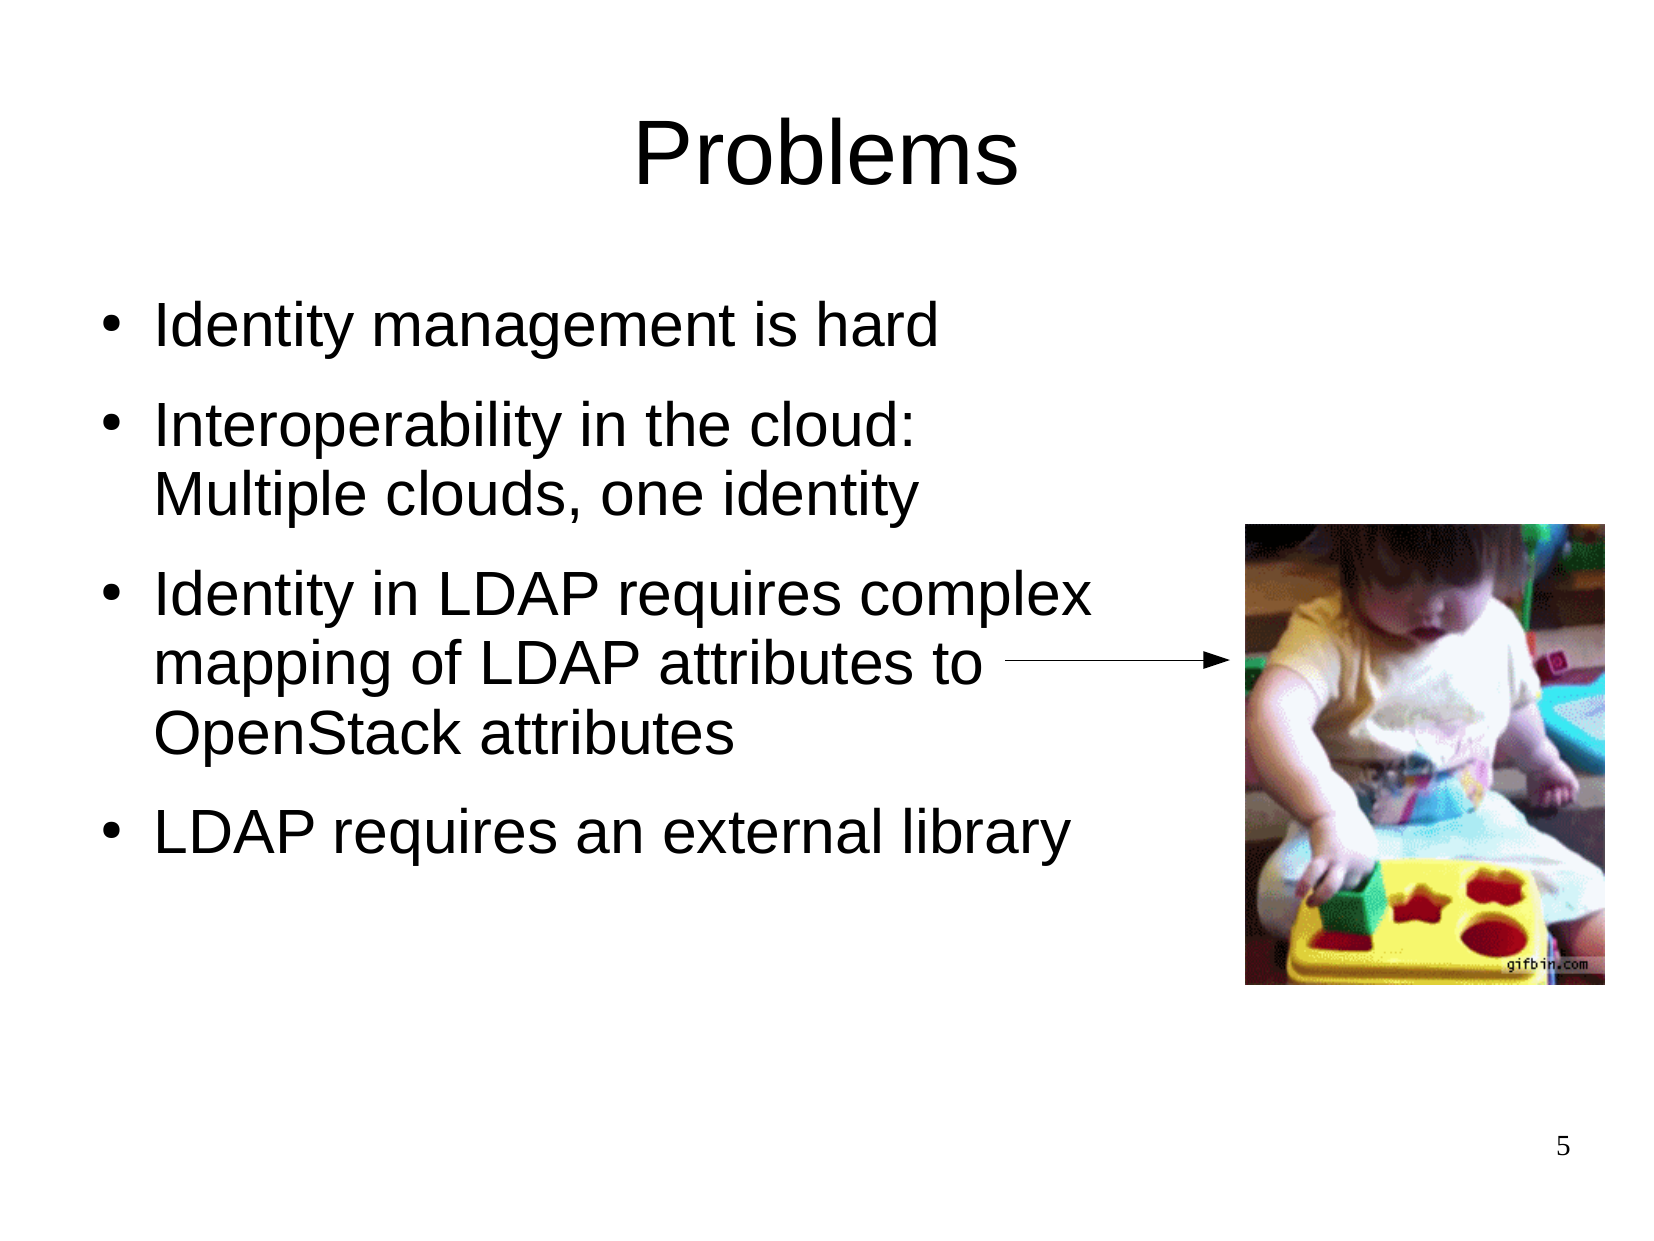

# Problems
Identity management is hard
Interoperability in the cloud: Multiple clouds, one identity
Identity in LDAP requires complex mapping of LDAP attributes to OpenStack attributes
LDAP requires an external library
5